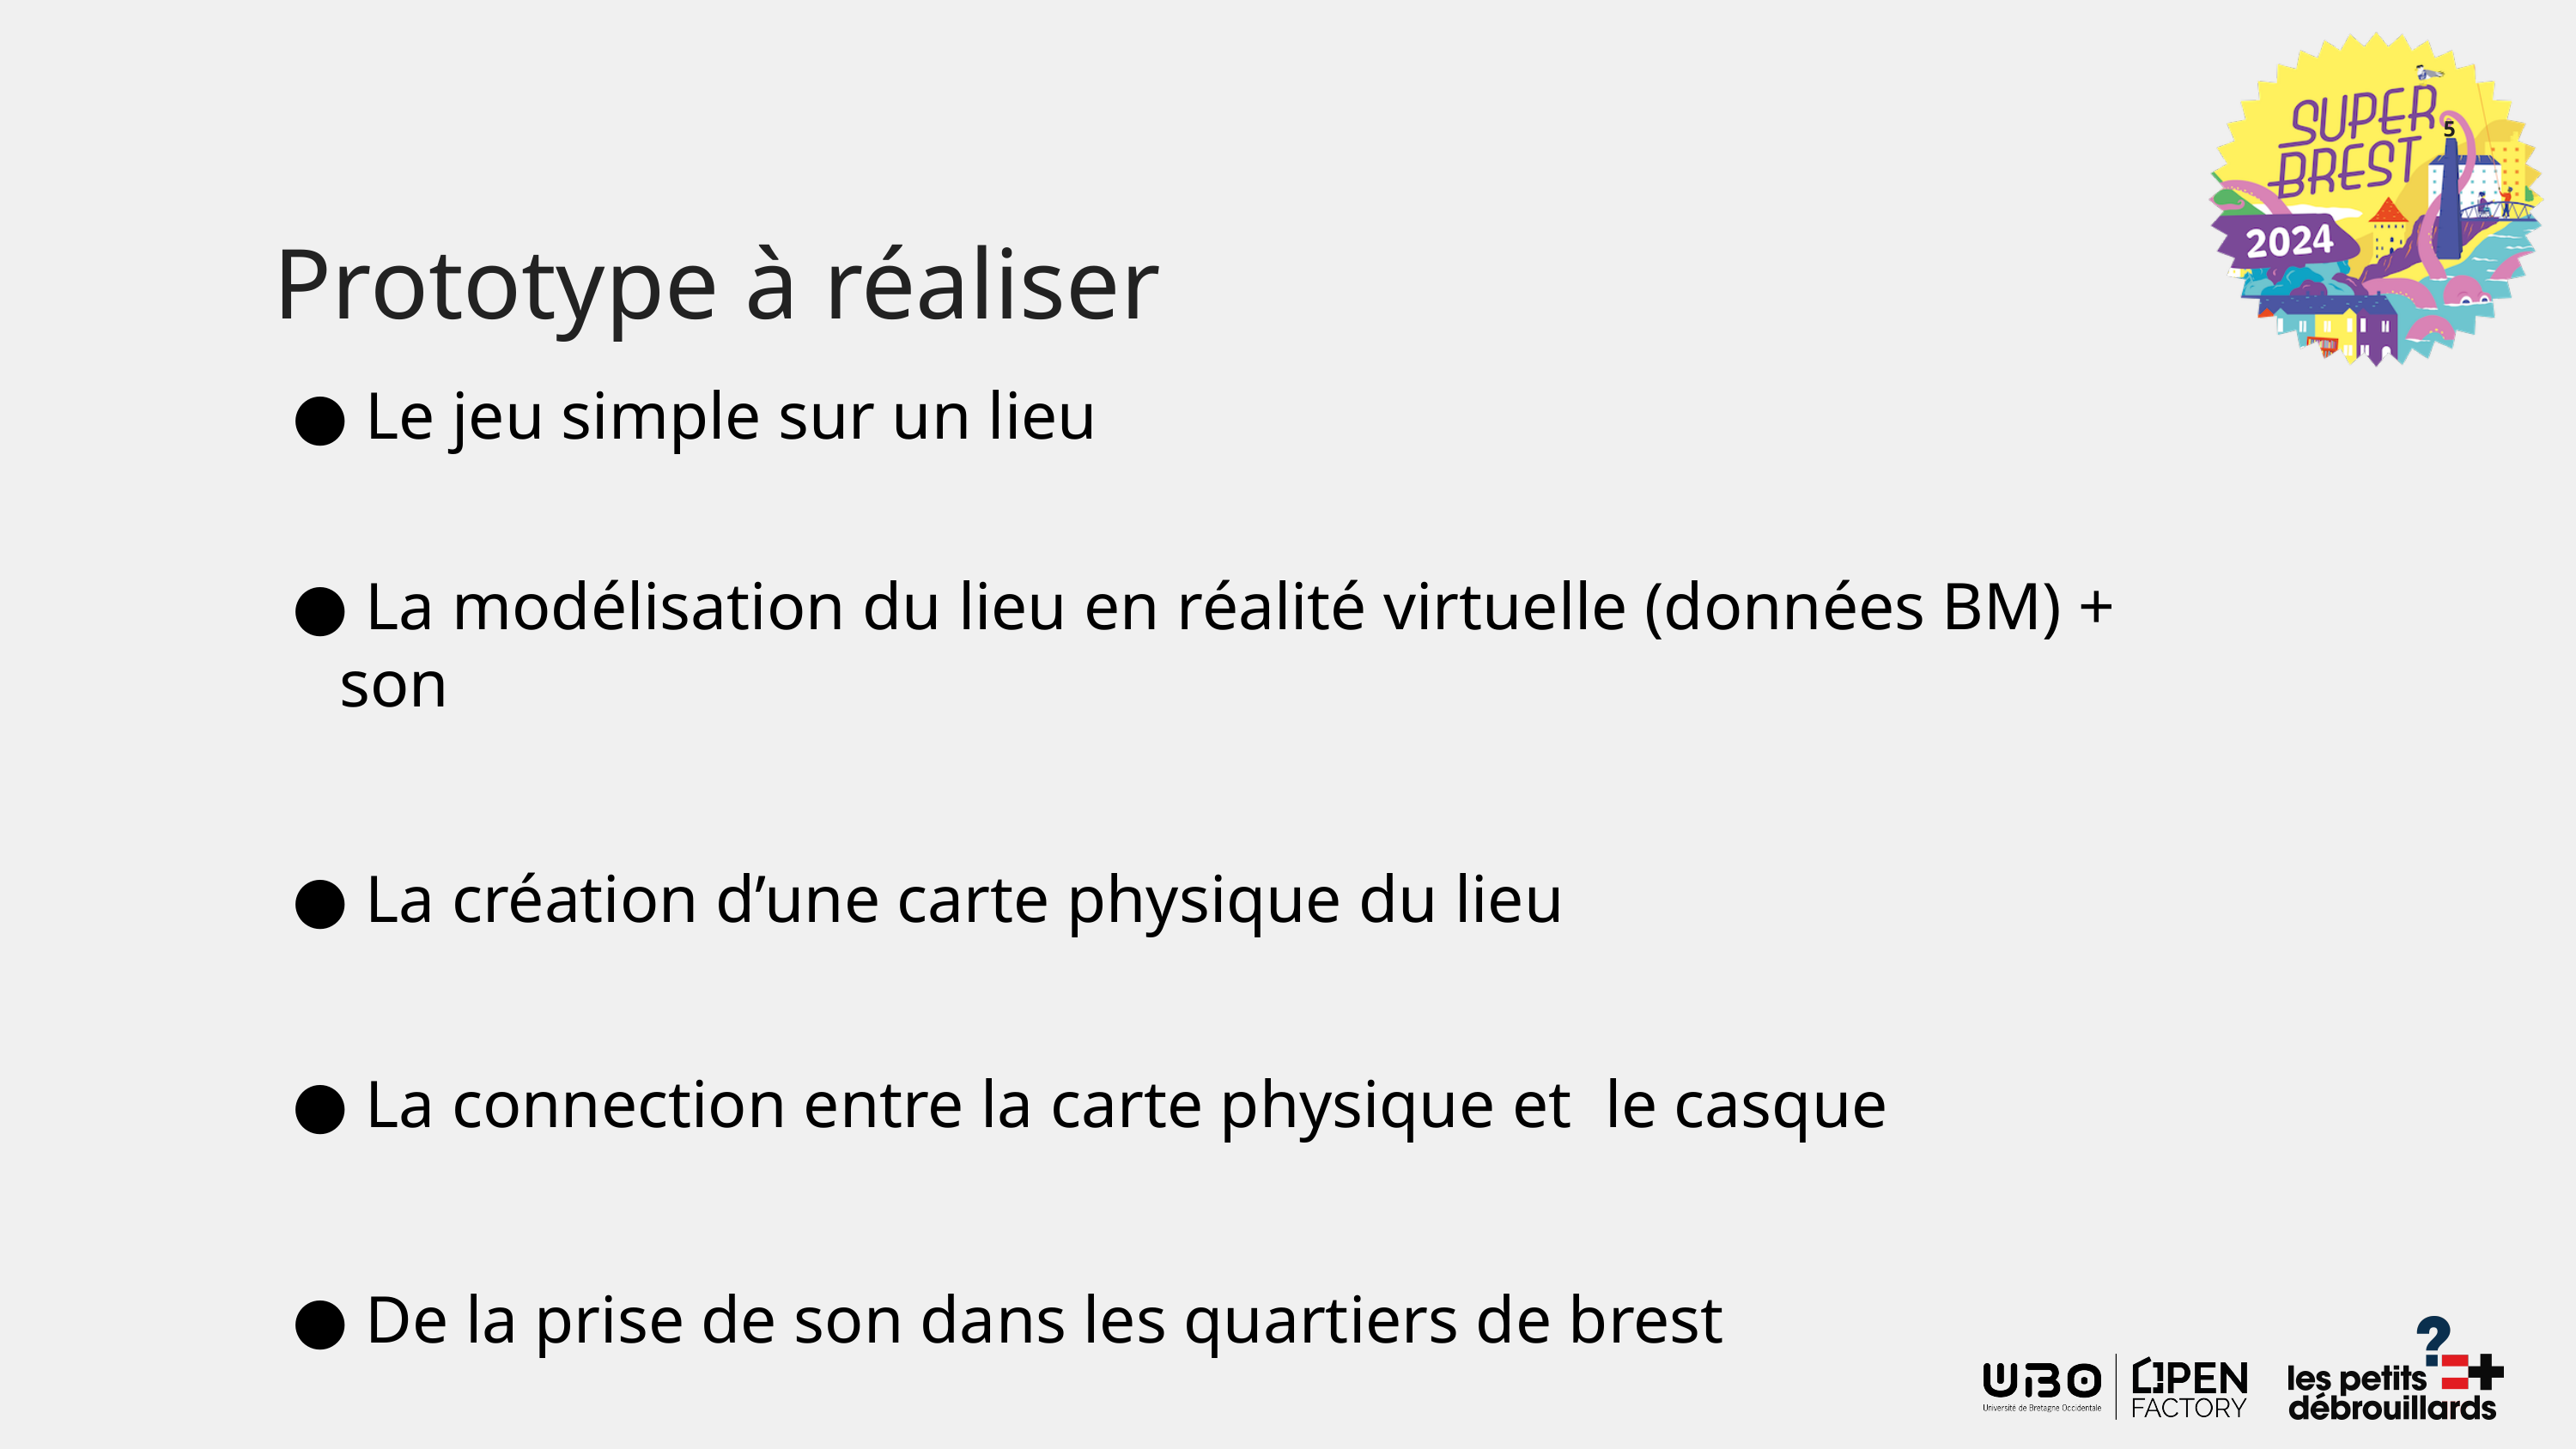

# Prototype à réaliser
 Le jeu simple sur un lieu
 La modélisation du lieu en réalité virtuelle (données BM) + son
 La création d’une carte physique du lieu
 La connection entre la carte physique et le casque
 De la prise de son dans les quartiers de brest